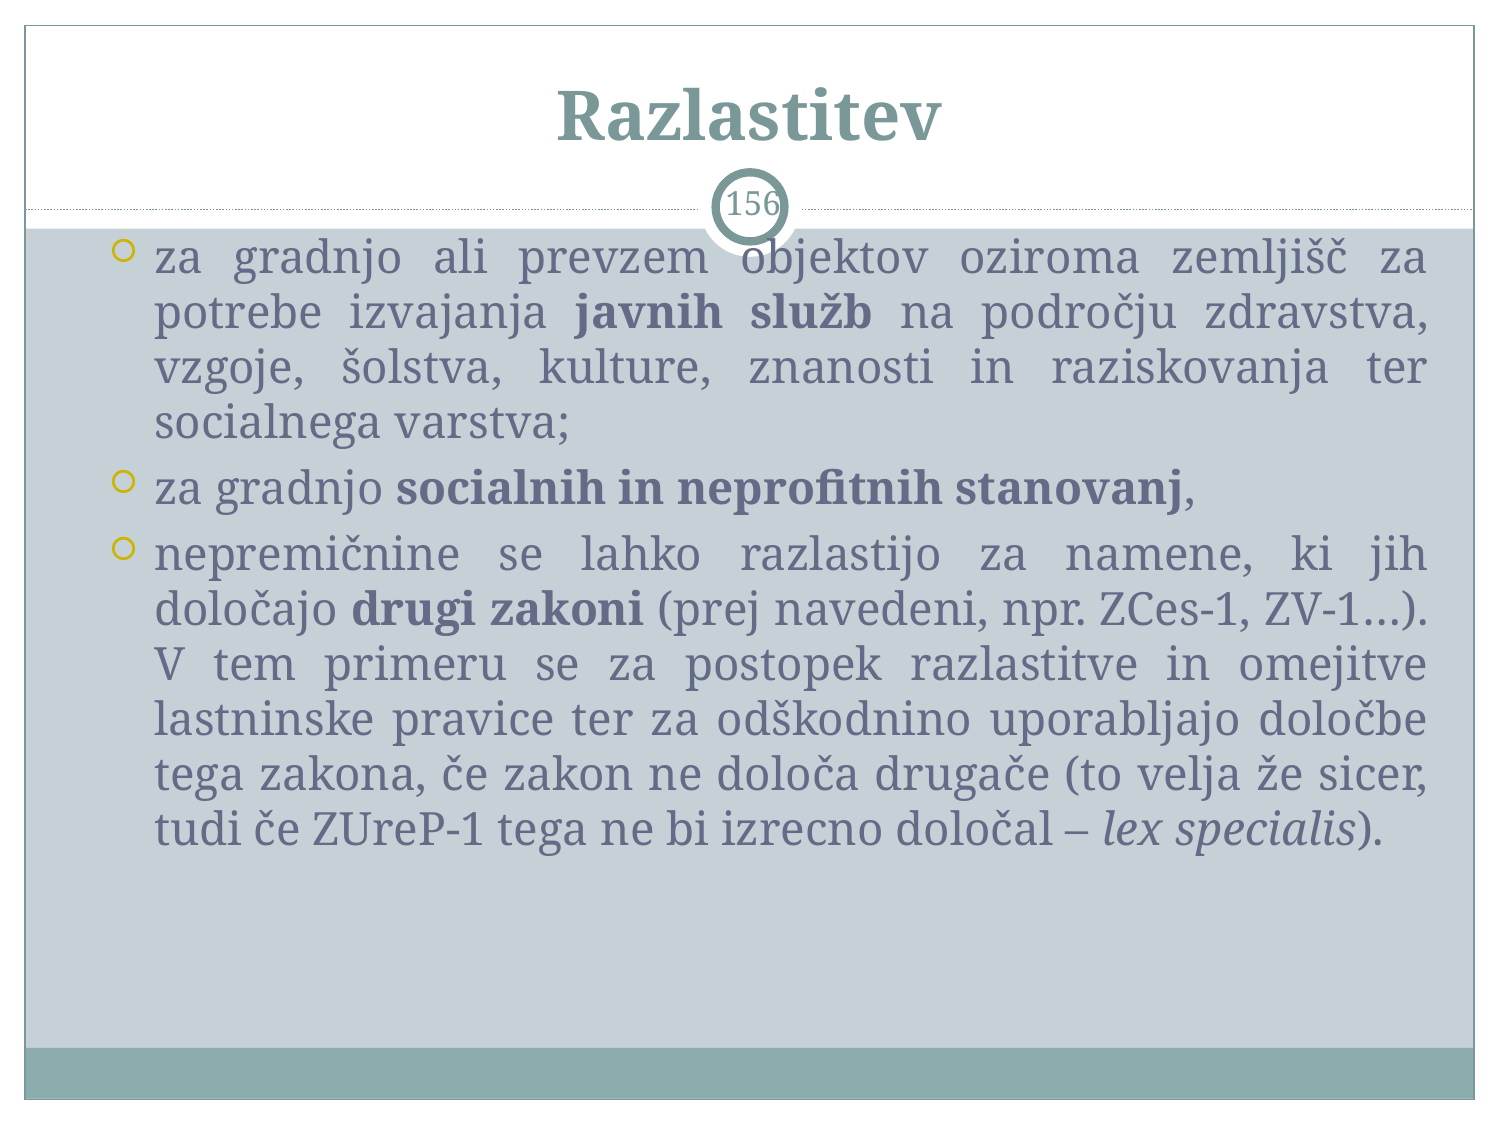

# Razlastitev
za gradnjo ali prevzem objektov oziroma zemljišč za potrebe izvajanja javnih služb na področju zdravstva, vzgoje, šolstva, kulture, znanosti in raziskovanja ter socialnega varstva;
za gradnjo socialnih in neprofitnih stanovanj,
nepremičnine se lahko razlastijo za namene, ki jih določajo drugi zakoni (prej navedeni, npr. ZCes-1, ZV-1…). V tem primeru se za postopek razlastitve in omejitve lastninske pravice ter za odškodnino uporabljajo določbe tega zakona, če zakon ne določa drugače (to velja že sicer, tudi če ZUreP-1 tega ne bi izrecno določal – lex specialis).